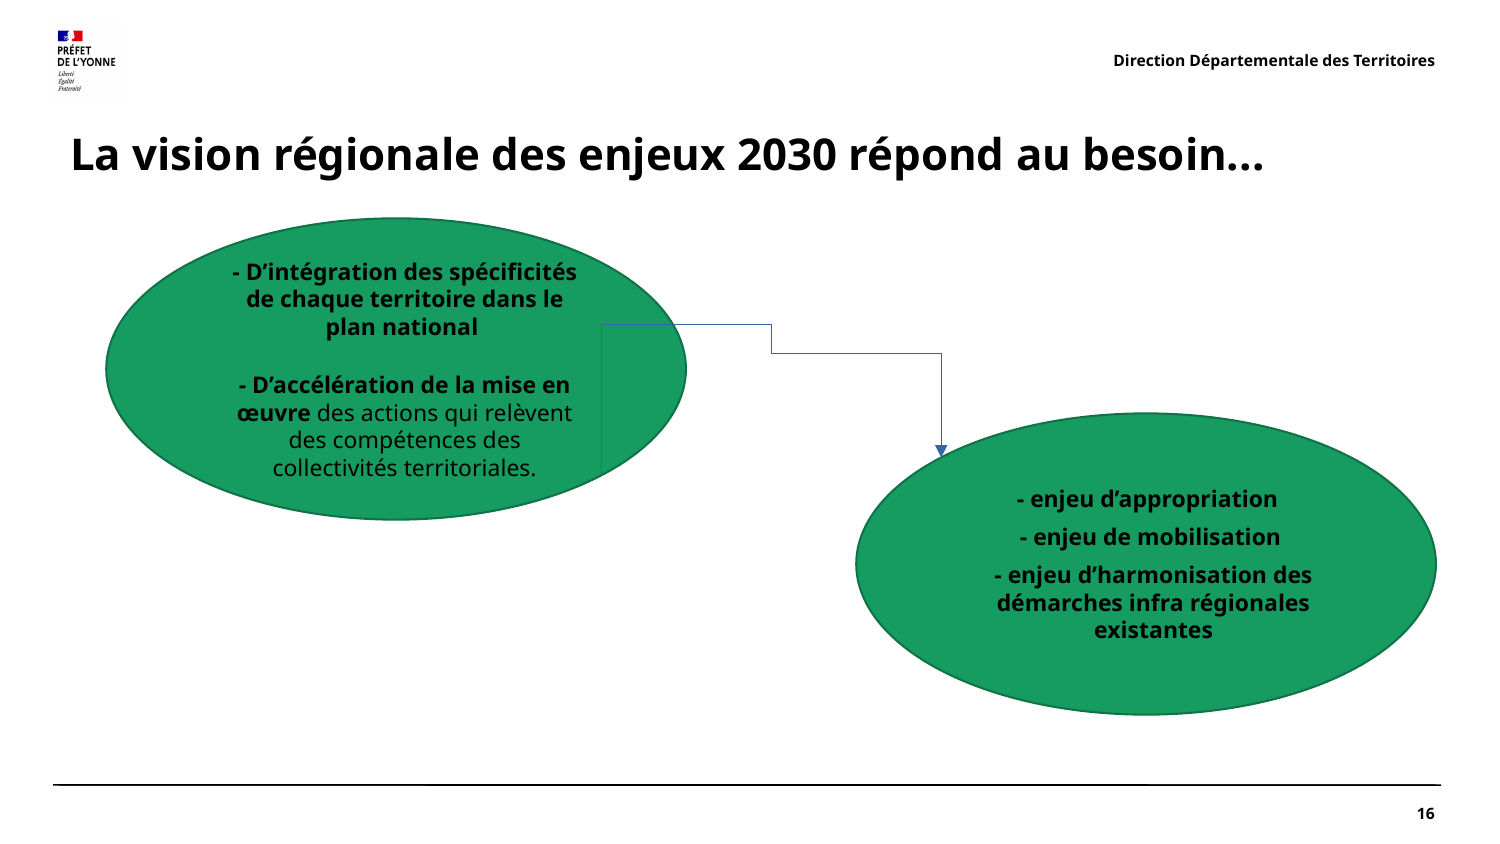

Direction Départementale des Territoires
# La vision régionale des enjeux 2030 répond au besoin...
- D’intégration des spécificités de chaque territoire dans le plan national
- D’accélération de la mise en œuvre des actions qui relèvent des compétences des collectivités territoriales.
- enjeu d’appropriation
- enjeu de mobilisation
- enjeu d’harmonisation des démarches infra régionales existantes
16